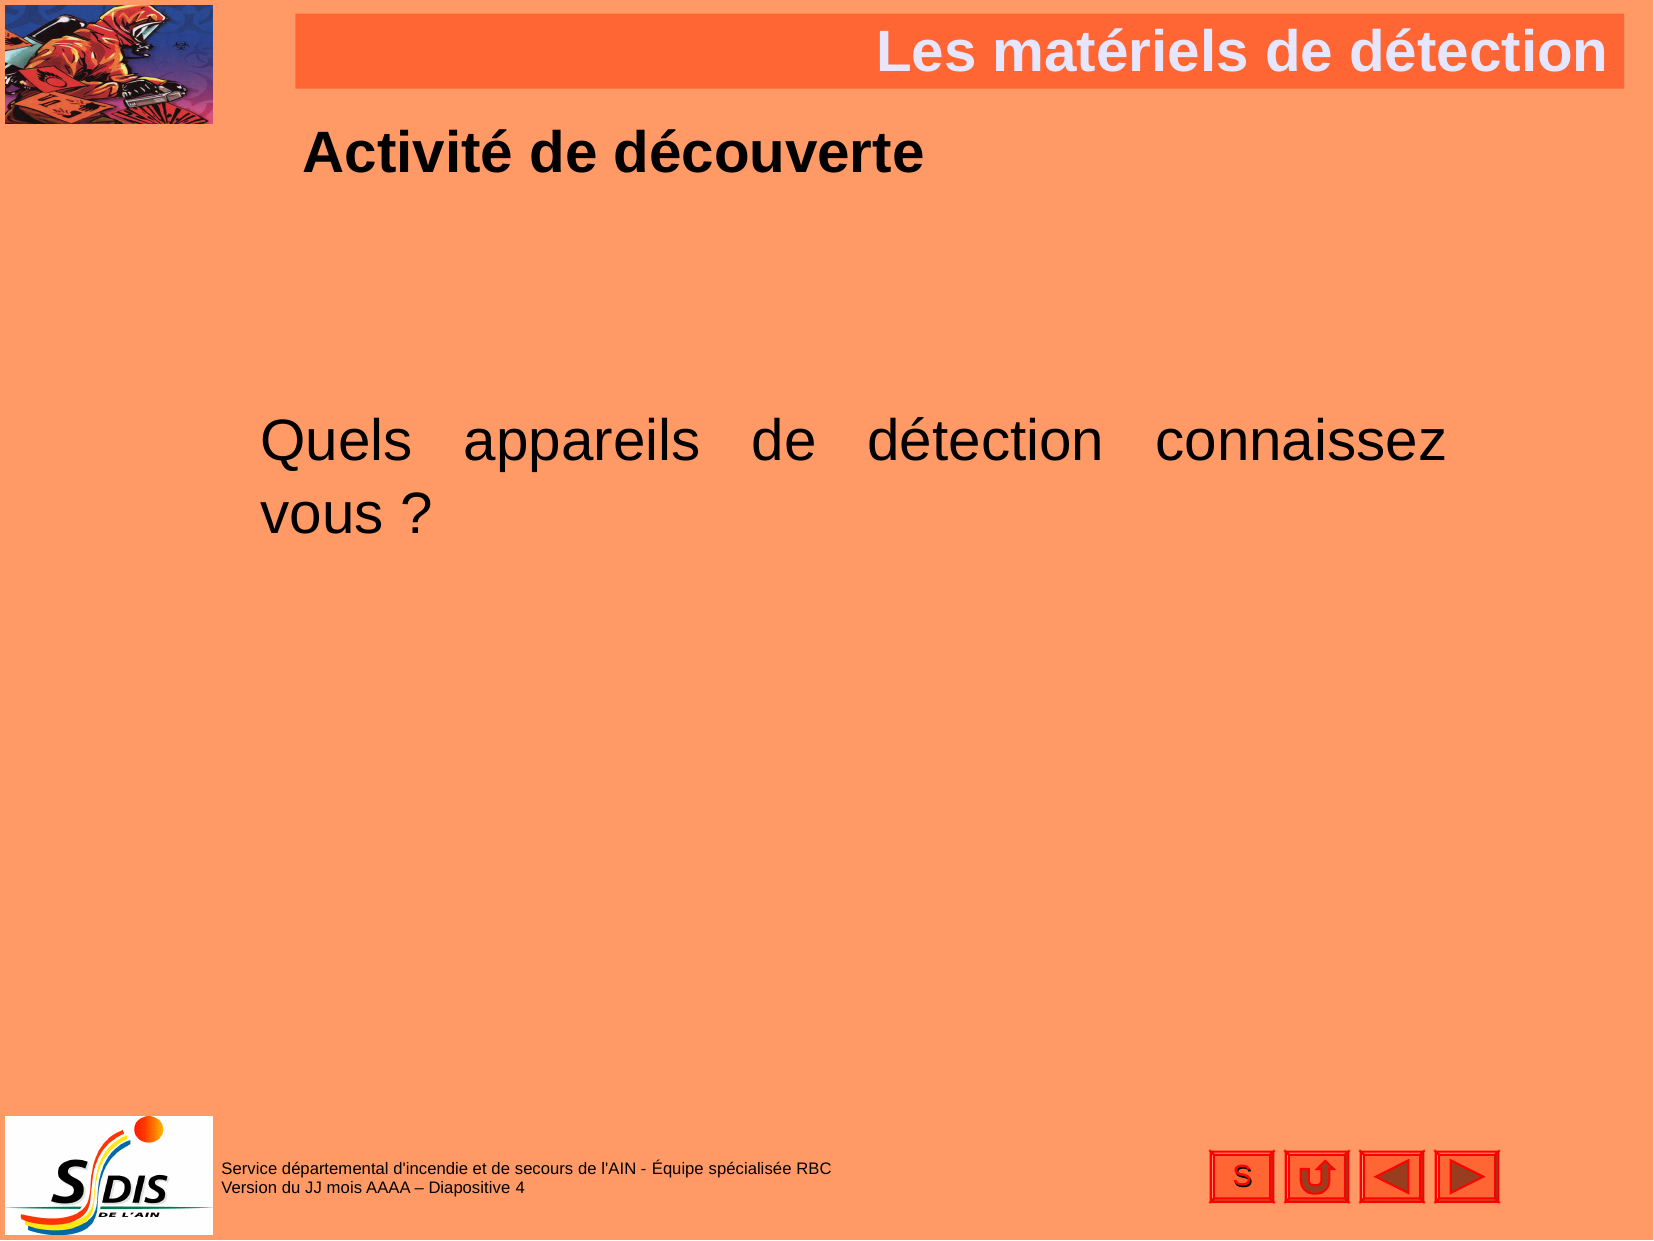

Les matériels de détection
Activité de découverte
# Quels appareils de détection connaissez vous ?